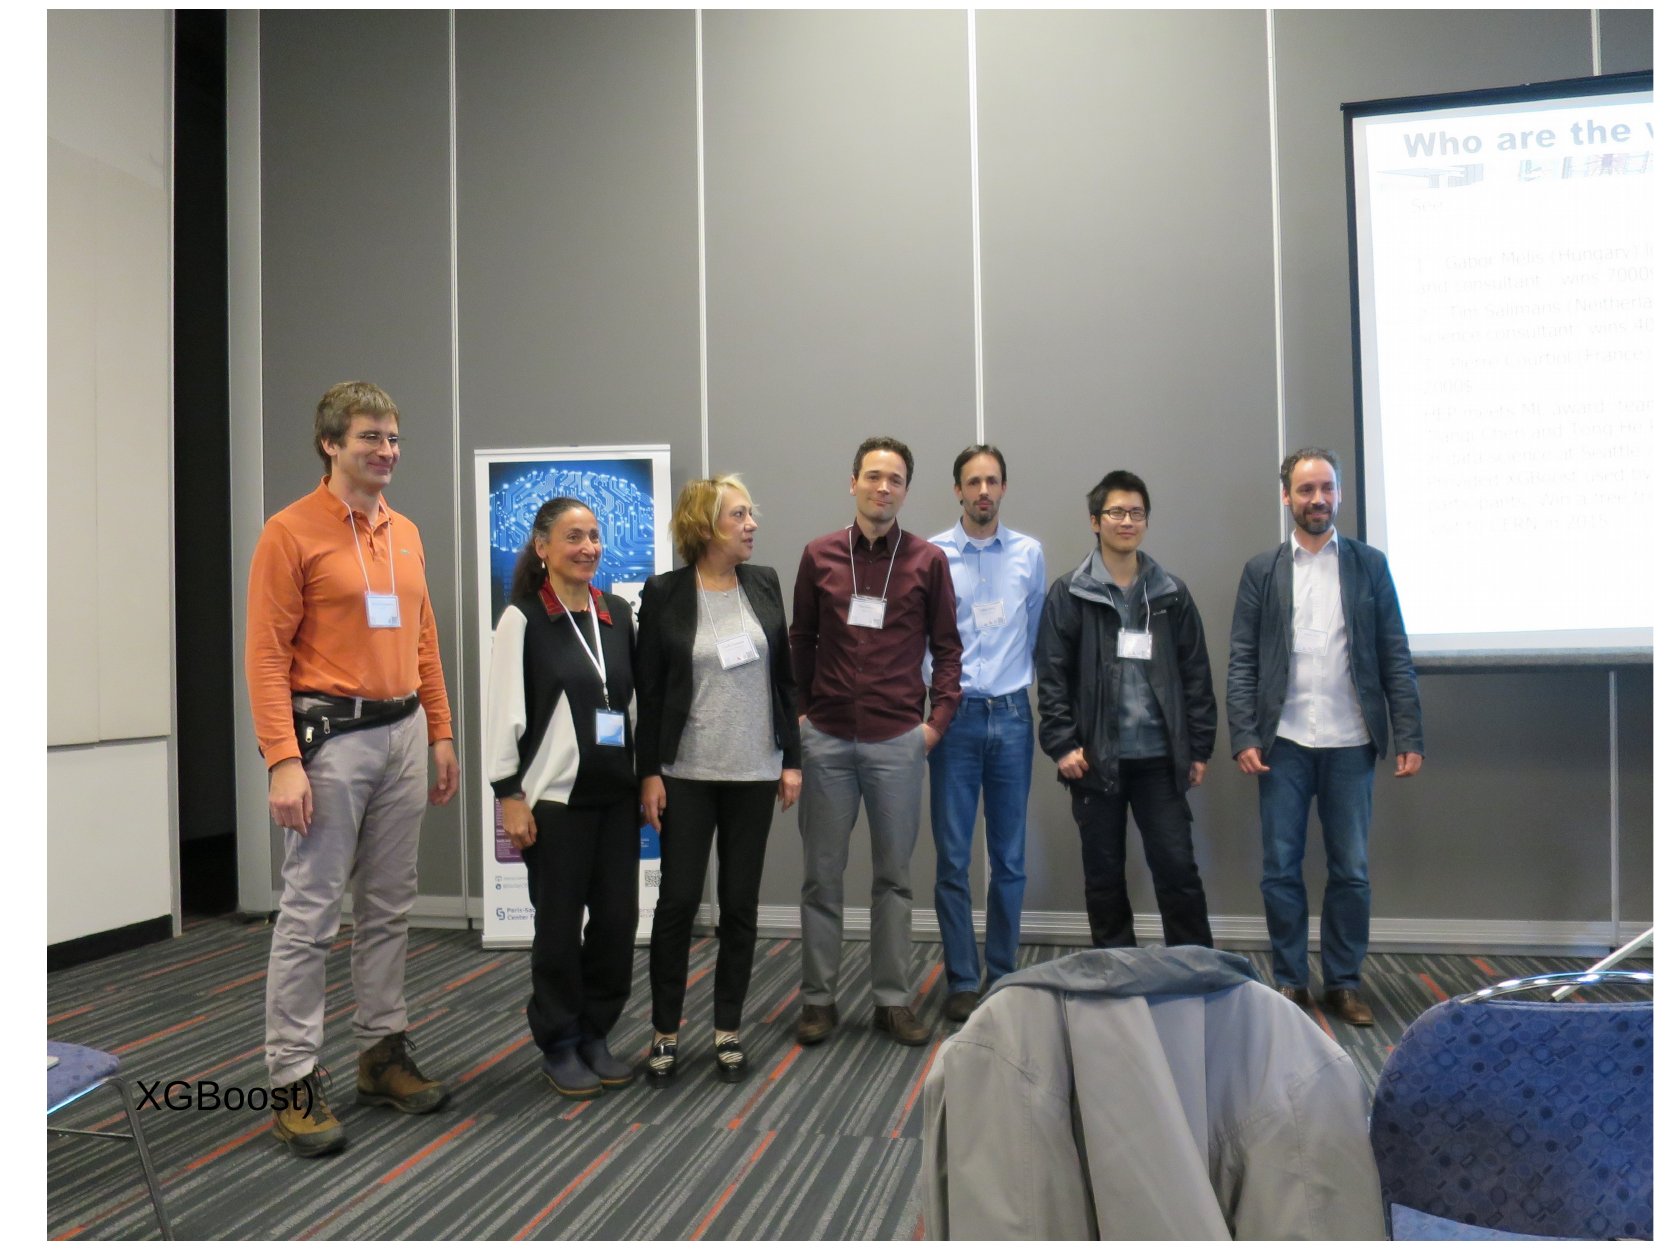

What did we learn from ML experts?

Very successful satellite workshop at NIPS (on of the two major
Machine Learning conferences) in Dec 2014 @ Montreal:
https://indico.lal.in2p3.fr/event/2632/
20% gain w.r.t. to untuned Boosted Decision Tree from the
●
TMVA package
Deep Neural Nets rule (but marginally better than BDT)
●
Ensemble methods (random forest, boosting) rule
●
careful cross-validation - very (human) time consuming
●
...but this could be automatized!
●
Complex software suites using routinely multithreading, etc… (e.g.
●
XGBoost)
M. Wolter, Machine learning - how to get more out of HEP data
12
2015 Wilga